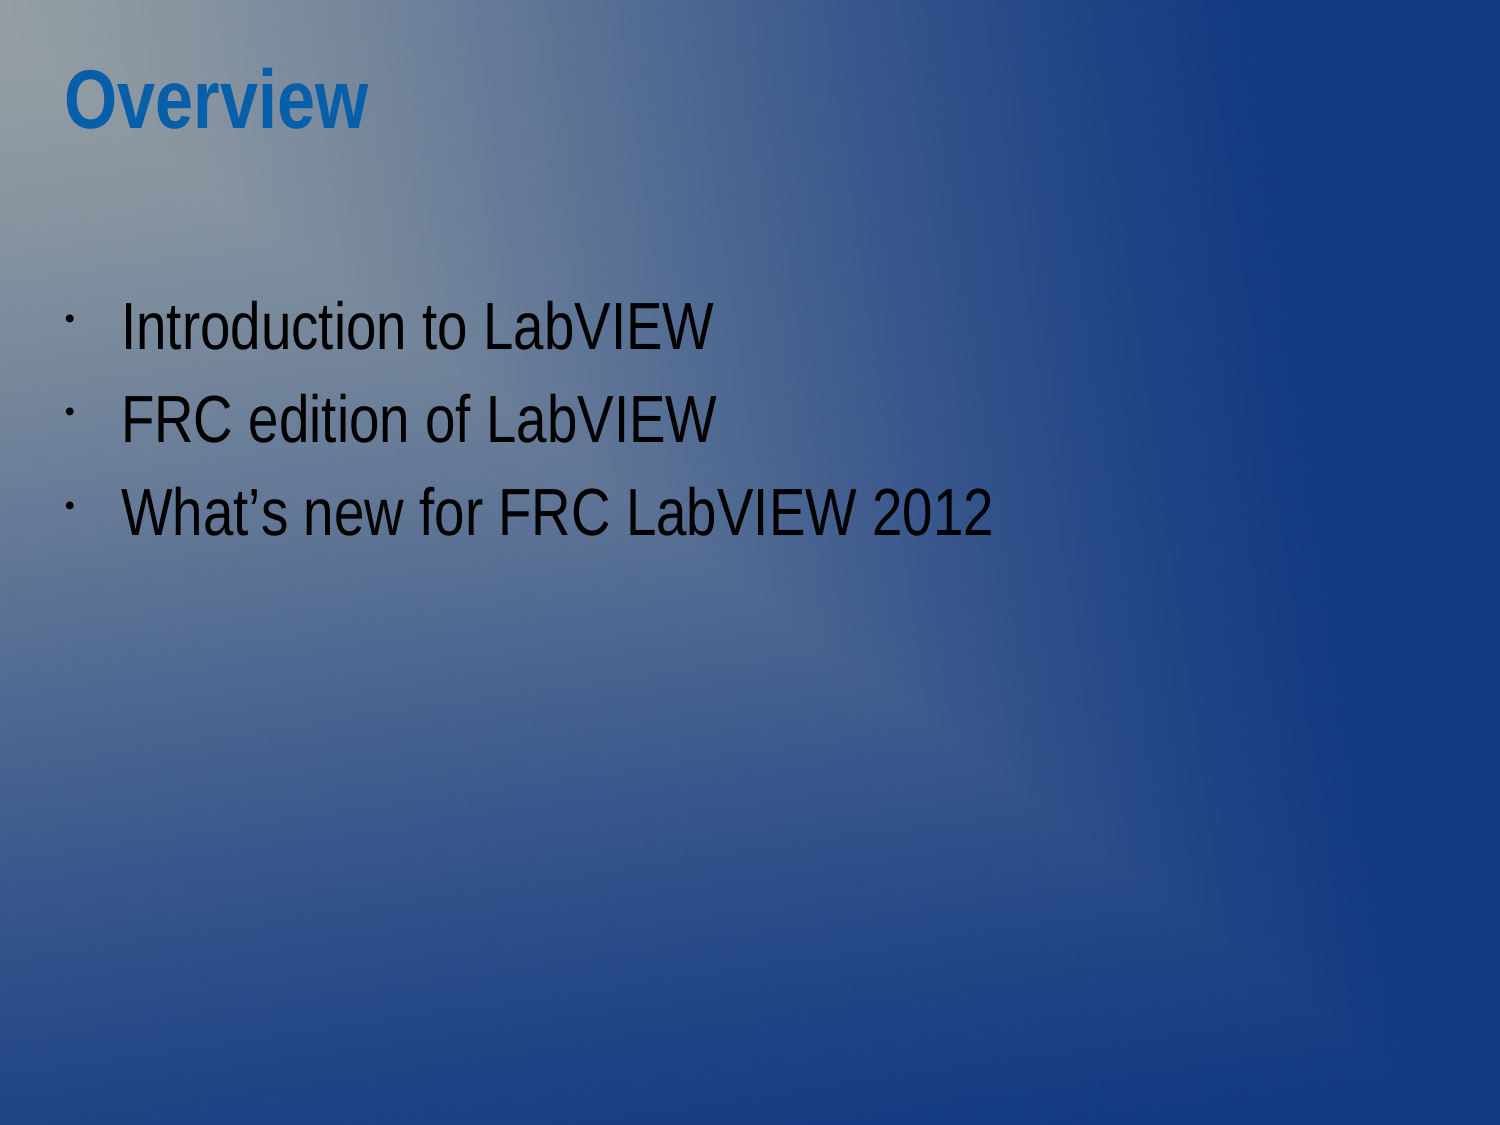

# Overview
Introduction to LabVIEW
FRC edition of LabVIEW
What’s new for FRC LabVIEW 2012